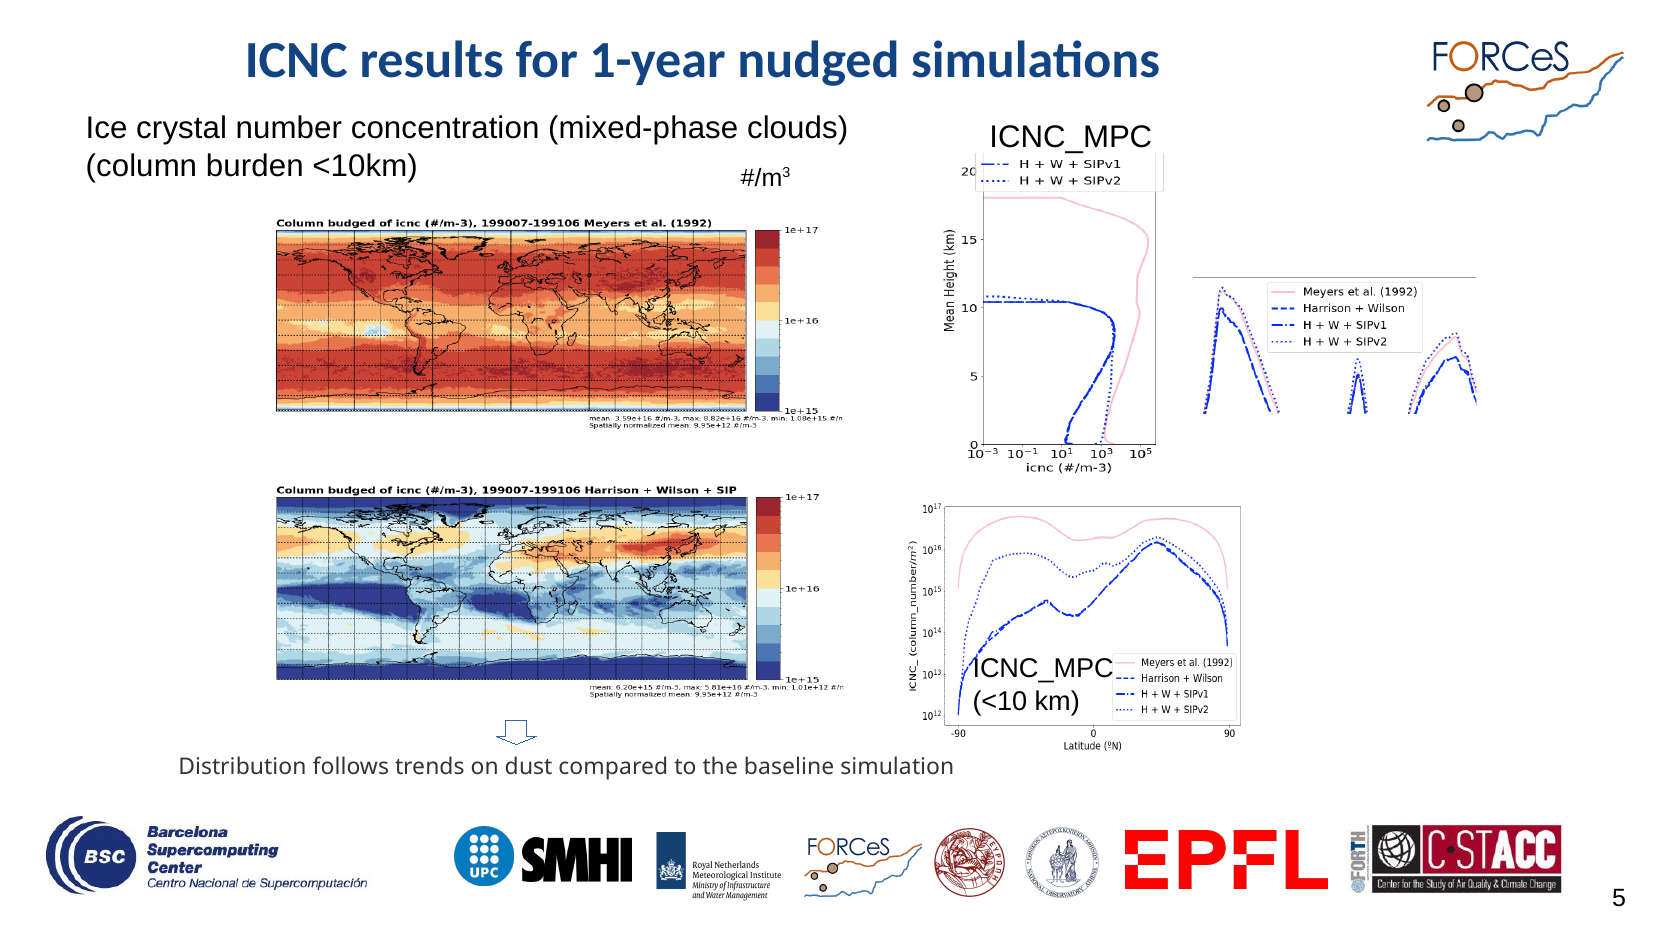

a5yk Meyers
a5y4 Harrison
a5yn Harrison + W
a5xy Harrison + W + SIP
ICNC results for 1-year nudged simulations
Ice crystal number concentration (mixed-phase clouds) (column burden <10km)
ICNC_MPC
 #/m3
Meyers
ICNC_MPC
(<10 km)
Harrison + Wilson + RaFSIPv2
Distribution follows trends on dust compared to the baseline simulation
 it depicts a clear association of the simulated ICNC with the mineral-dust emission sources and transported areas.